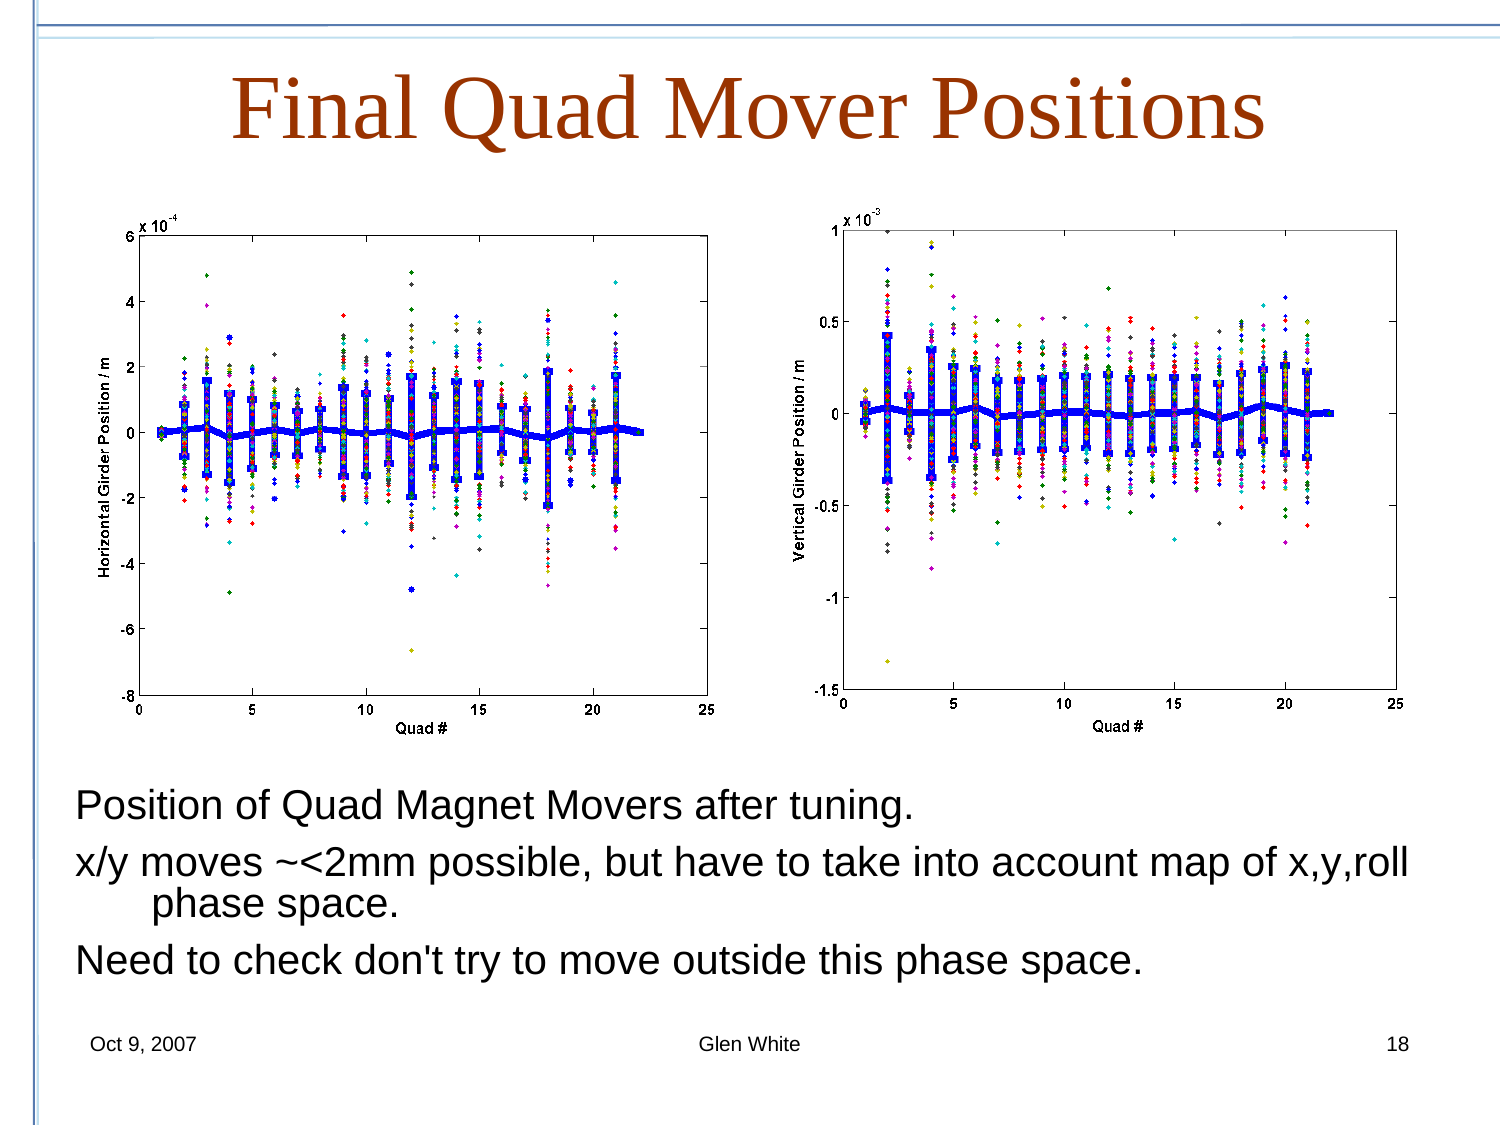

# Final Quad Mover Positions
Position of Quad Magnet Movers after tuning.
x/y moves ~<2mm possible, but have to take into account map of x,y,roll phase space.
Need to check don't try to move outside this phase space.
Glen White
18